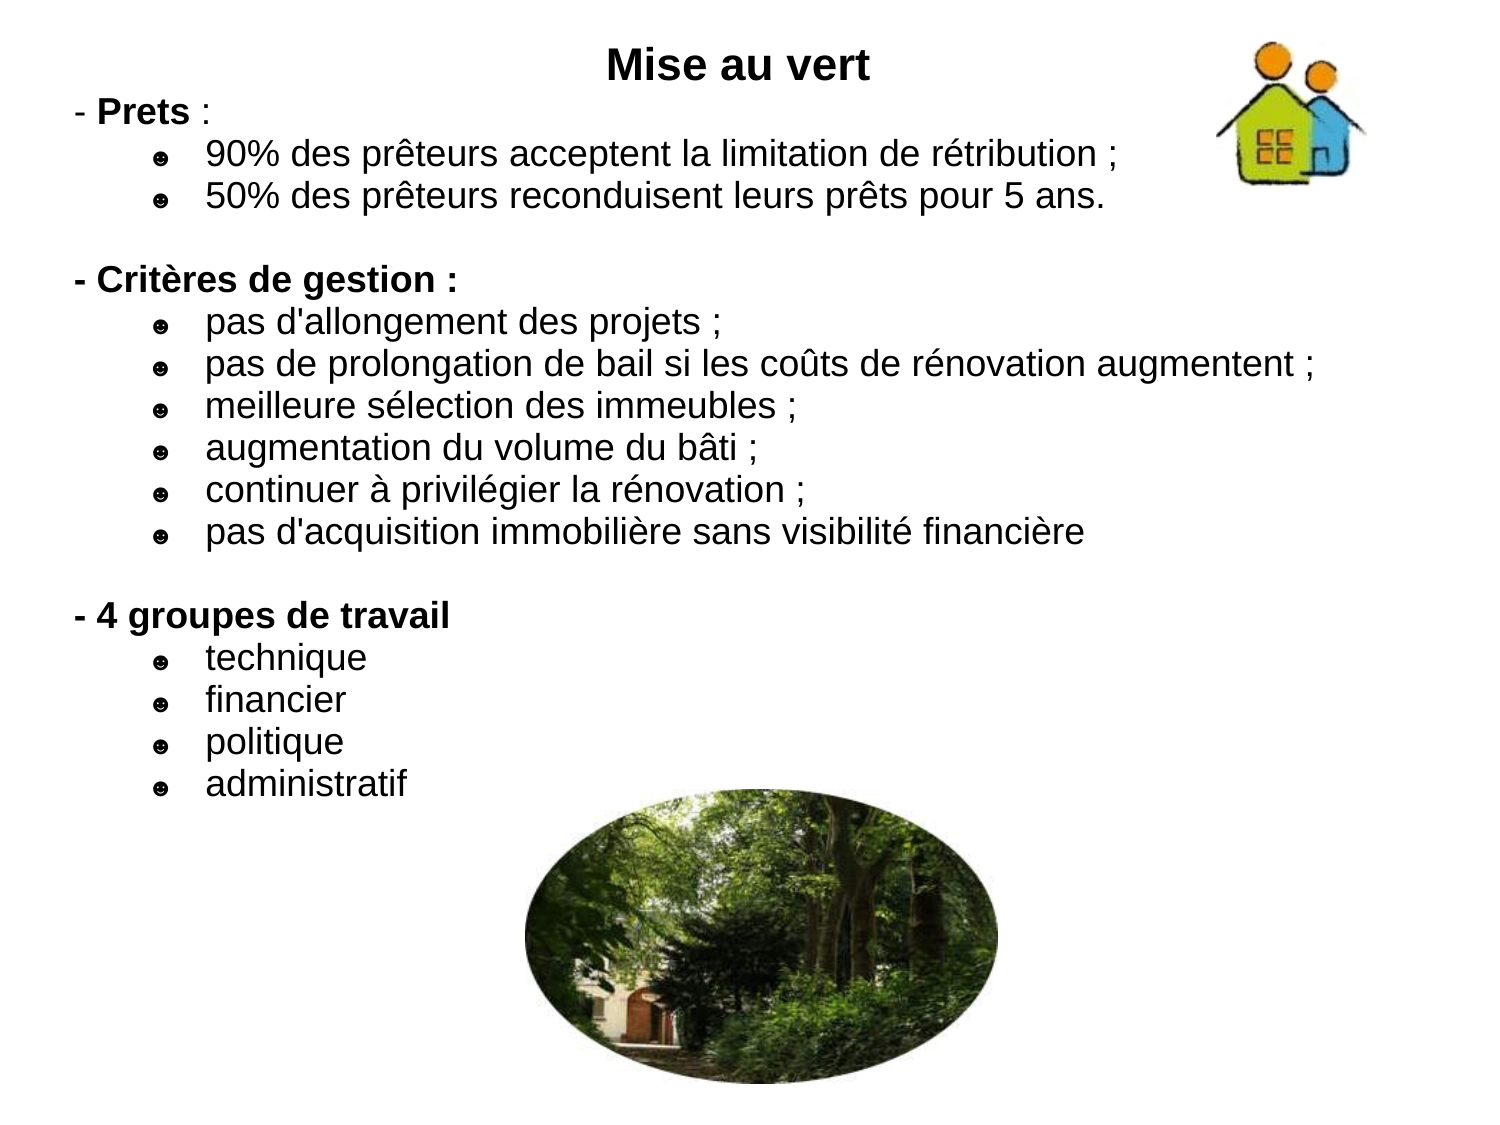

Mise au vert
- Prets :
	☻ 90% des prêteurs acceptent la limitation de rétribution ;
	☻ 50% des prêteurs reconduisent leurs prêts pour 5 ans.
- Critères de gestion :
	☻ pas d'allongement des projets ;
 ☻ pas de prolongation de bail si les coûts de rénovation augmentent ;
 ☻ meilleure sélection des immeubles ;
	☻ augmentation du volume du bâti ;
	☻ continuer à privilégier la rénovation ;
	☻ pas d'acquisition immobilière sans visibilité financière
- 4 groupes de travail
	☻ technique
	☻ financier
	☻ politique
	☻ administratif